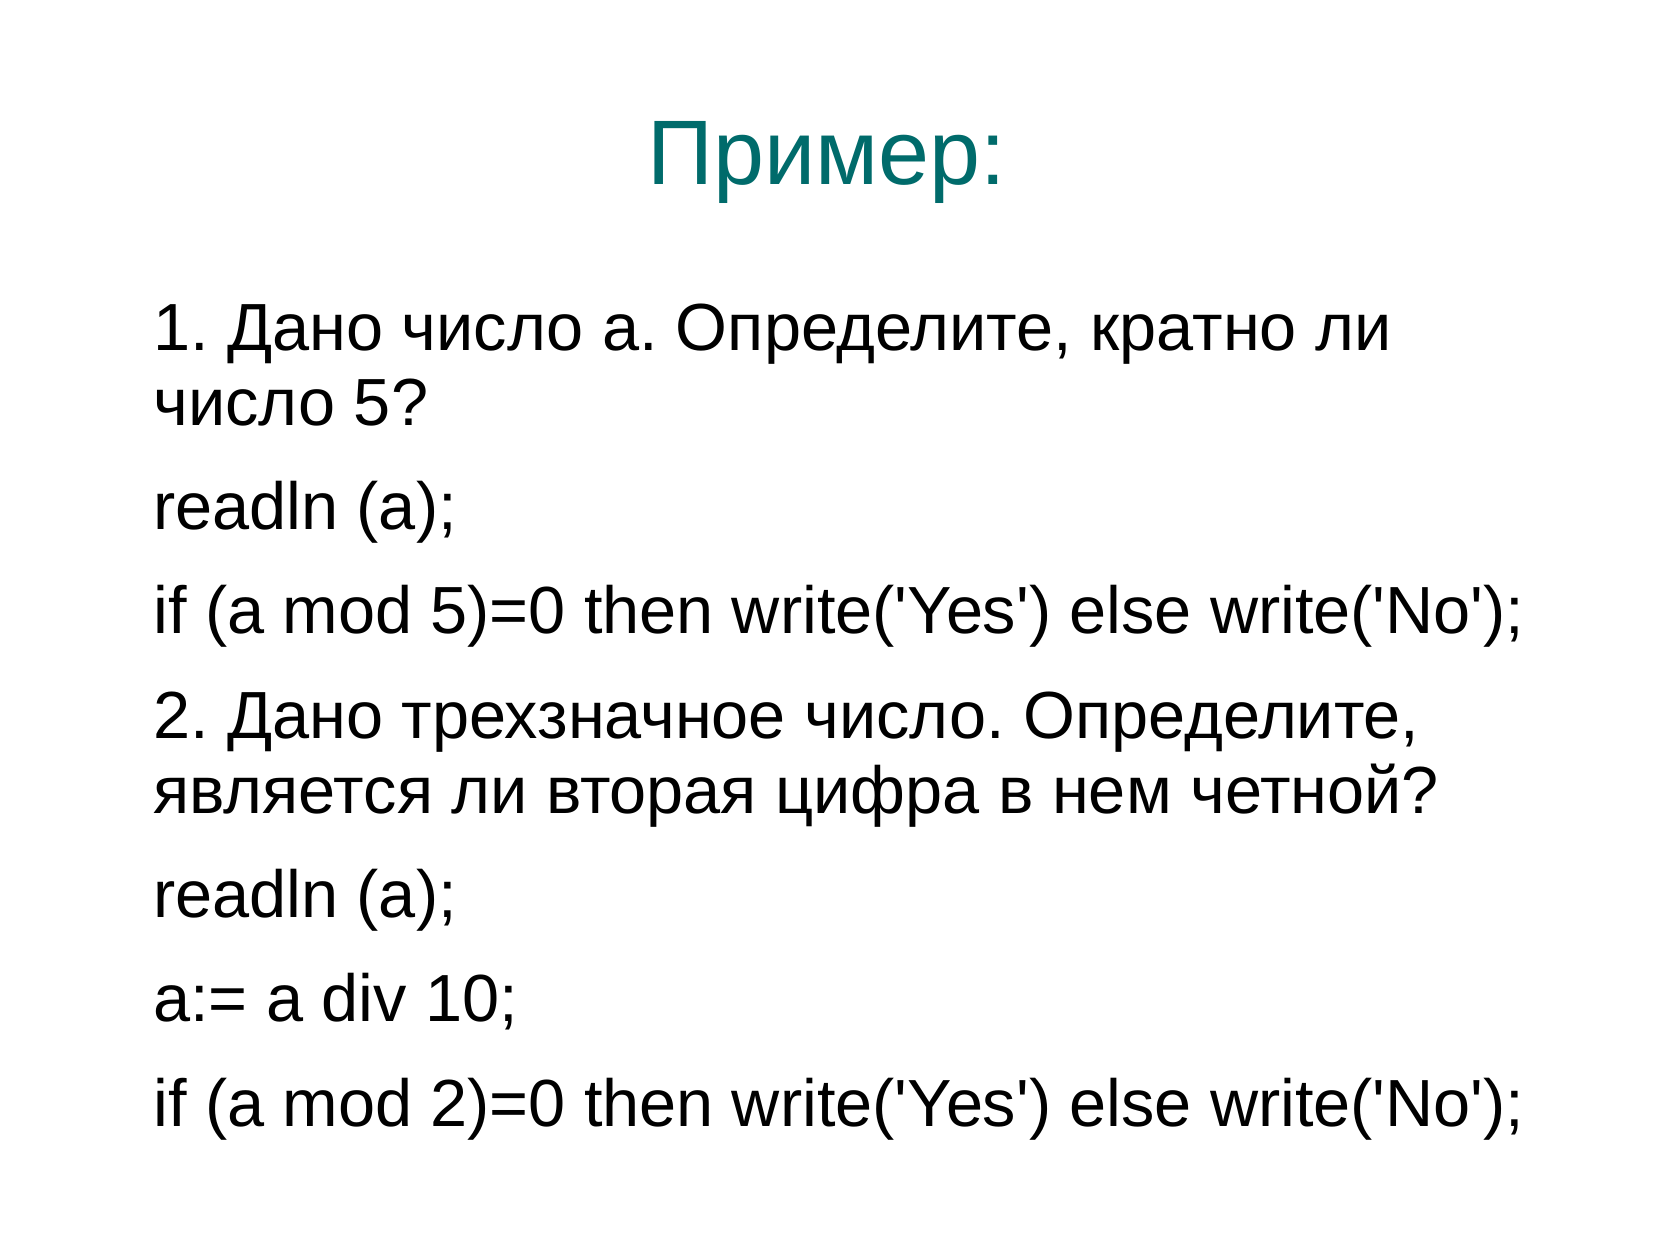

# Пример:
1. Дано число а. Определите, кратно ли число 5?
readln (a);
if (a mod 5)=0 then write('Yes') else write('No');
2. Дано трехзначное число. Определите, является ли вторая цифра в нем четной?
readln (a);
a:= a div 10;
if (a mod 2)=0 then write('Yes') else write('No');